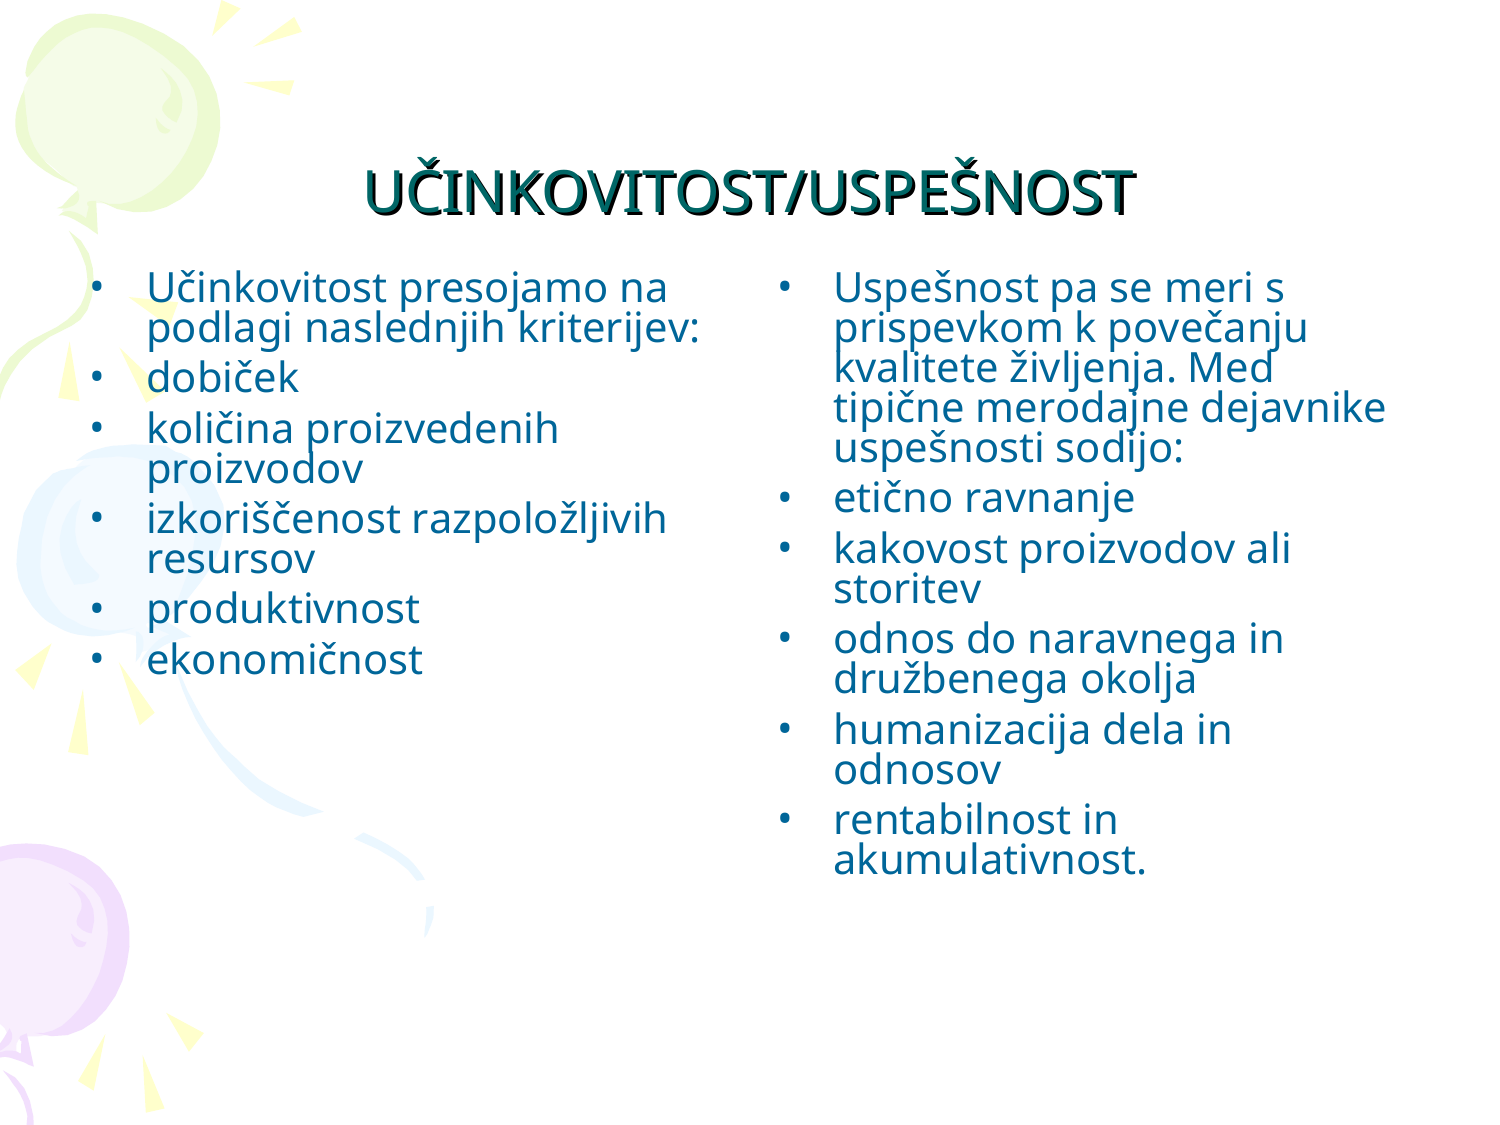

# UČINKOVITOST/USPEŠNOST
Učinkovitost presojamo na podlagi naslednjih kriterijev:
dobiček
količina proizvedenih proizvodov
izkoriščenost razpoložljivih resursov
produktivnost
ekonomičnost
Uspešnost pa se meri s prispevkom k povečanju kvalitete življenja. Med tipične merodajne dejavnike uspešnosti sodijo:
etično ravnanje
kakovost proizvodov ali storitev
odnos do naravnega in družbenega okolja
humanizacija dela in odnosov
rentabilnost in akumulativnost.